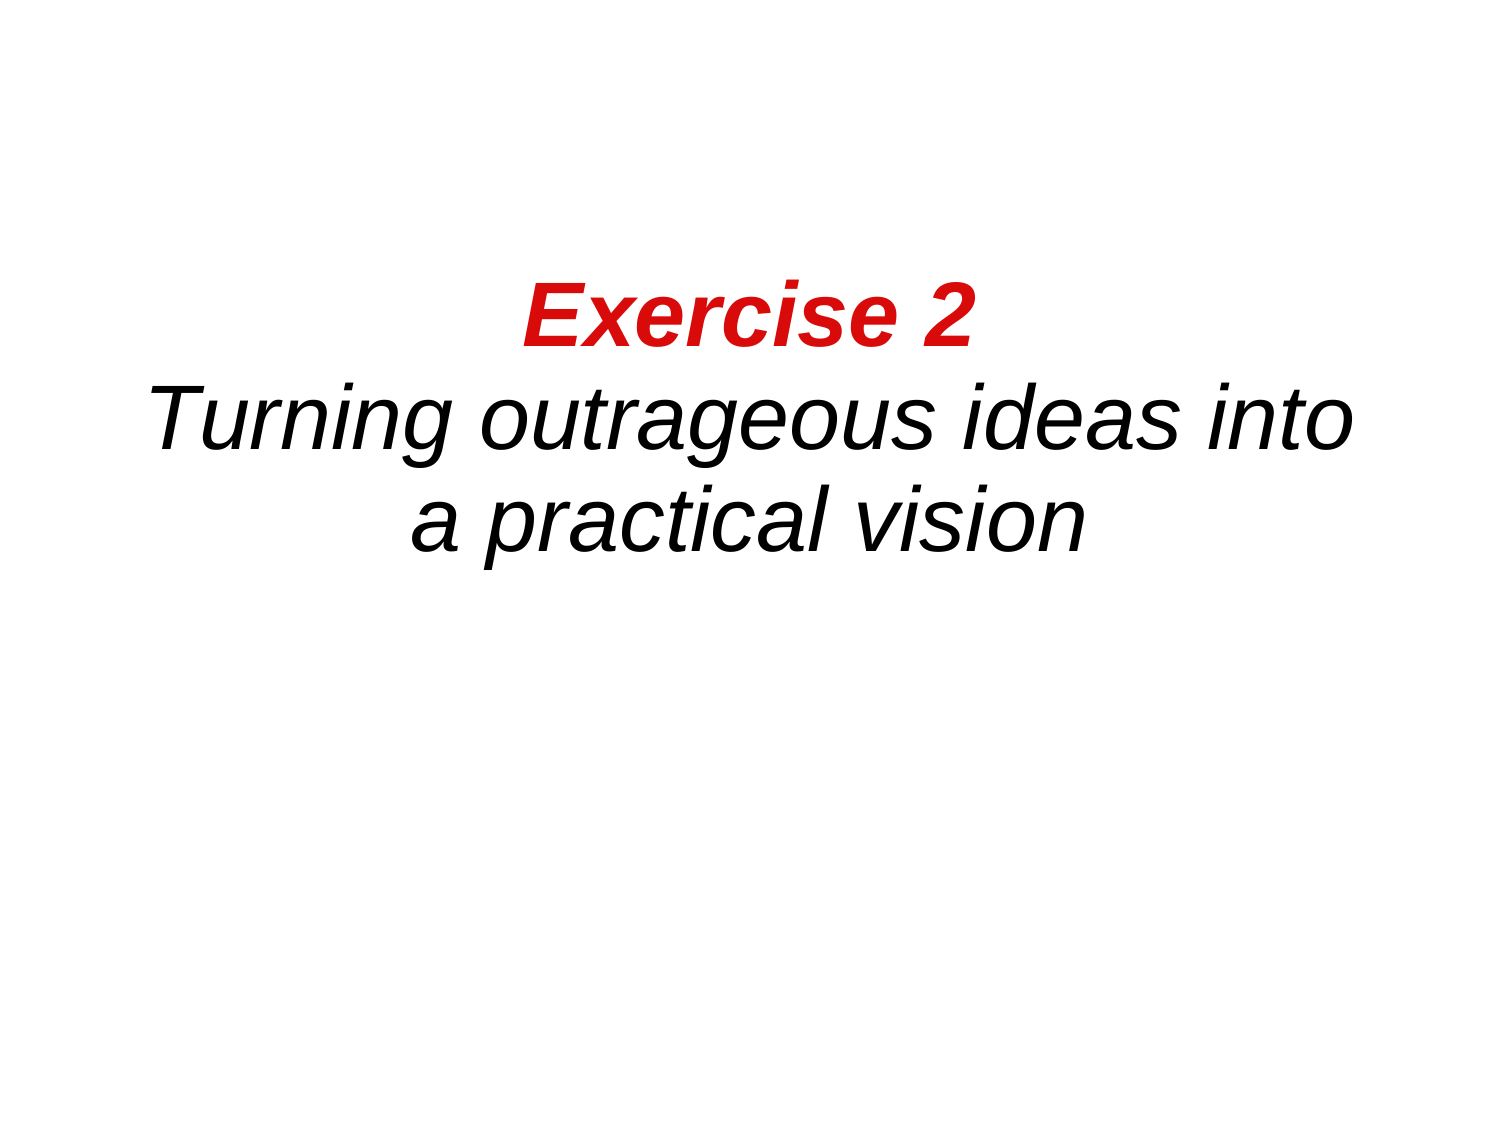

# Exercise 2 Turning outrageous ideas into a practical vision